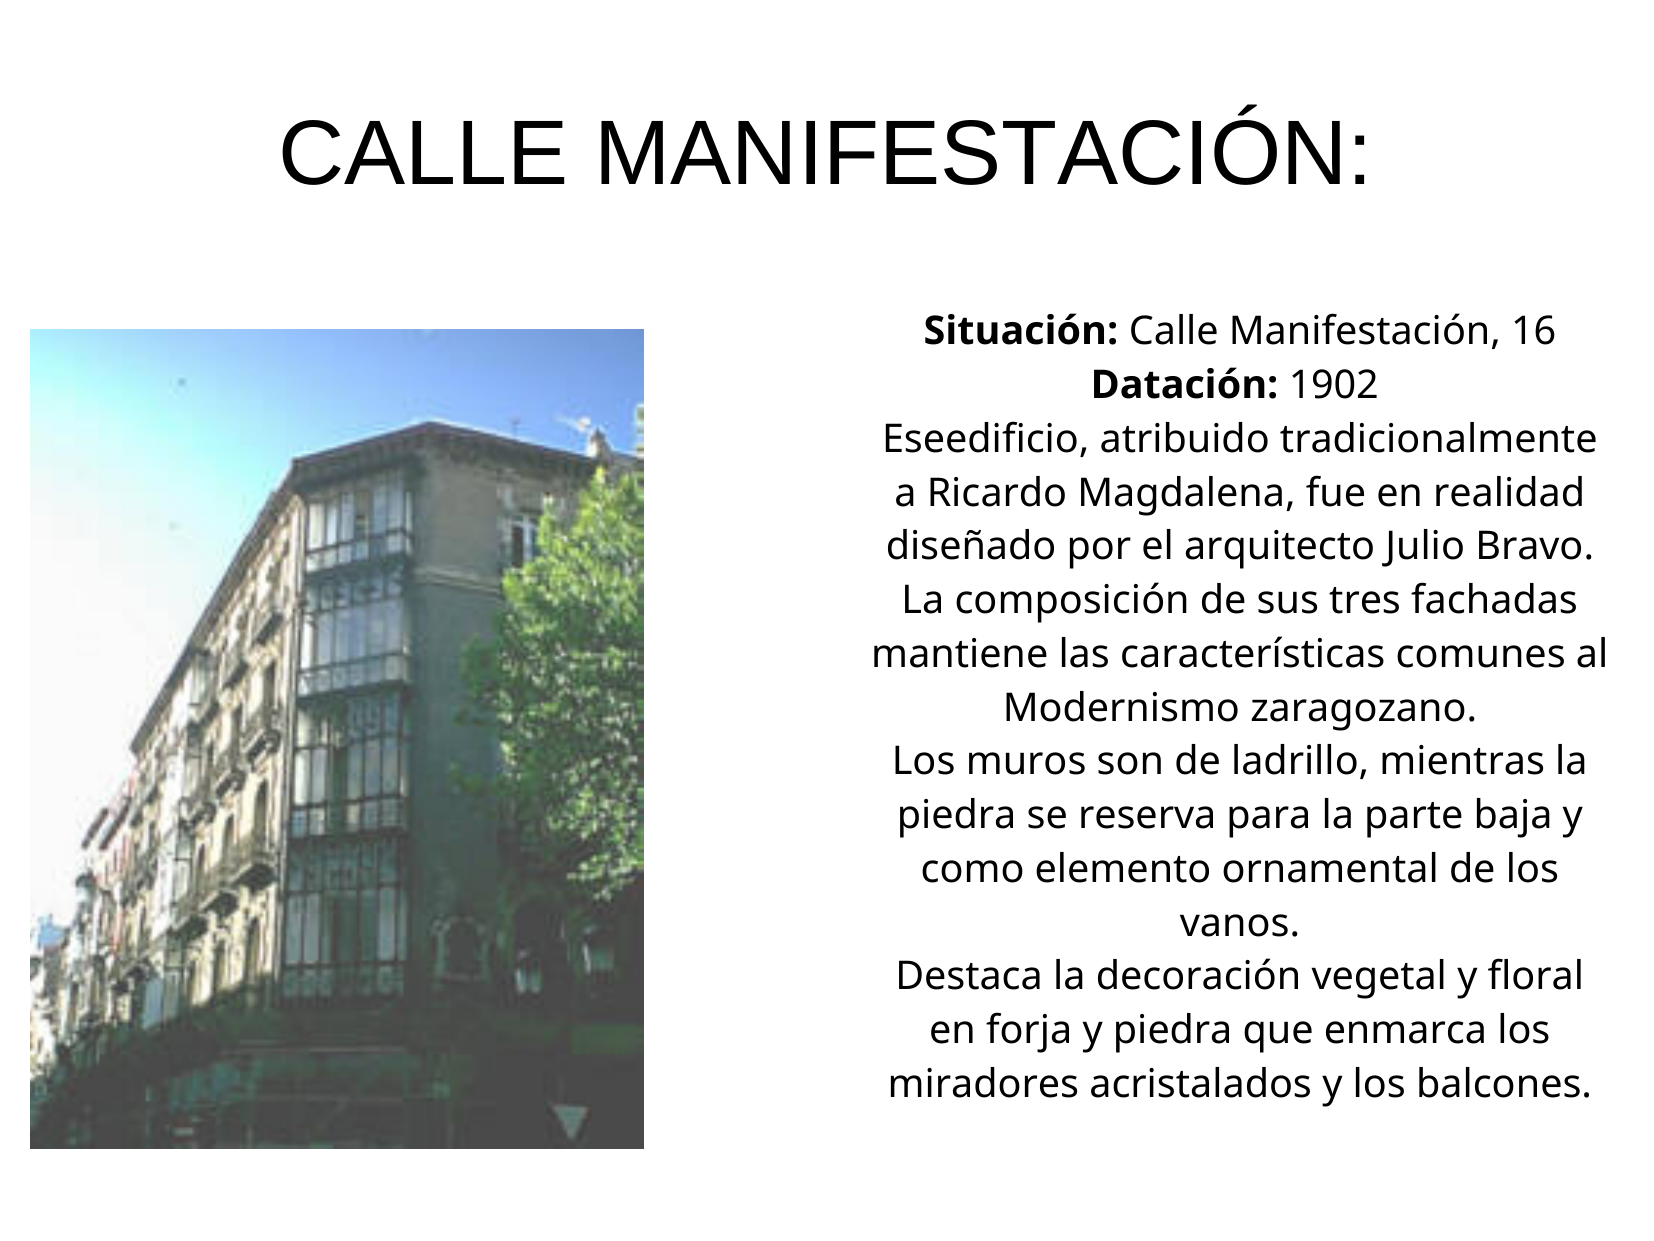

# CALLE MANIFESTACIÓN:
Situación: Calle Manifestación, 16
Datación: 1902
Eseedificio, atribuido tradicionalmente a Ricardo Magdalena, fue en realidad diseñado por el arquitecto Julio Bravo.
La composición de sus tres fachadas mantiene las características comunes al Modernismo zaragozano.
Los muros son de ladrillo, mientras la piedra se reserva para la parte baja y como elemento ornamental de los vanos.
Destaca la decoración vegetal y floral en forja y piedra que enmarca los miradores acristalados y los balcones.